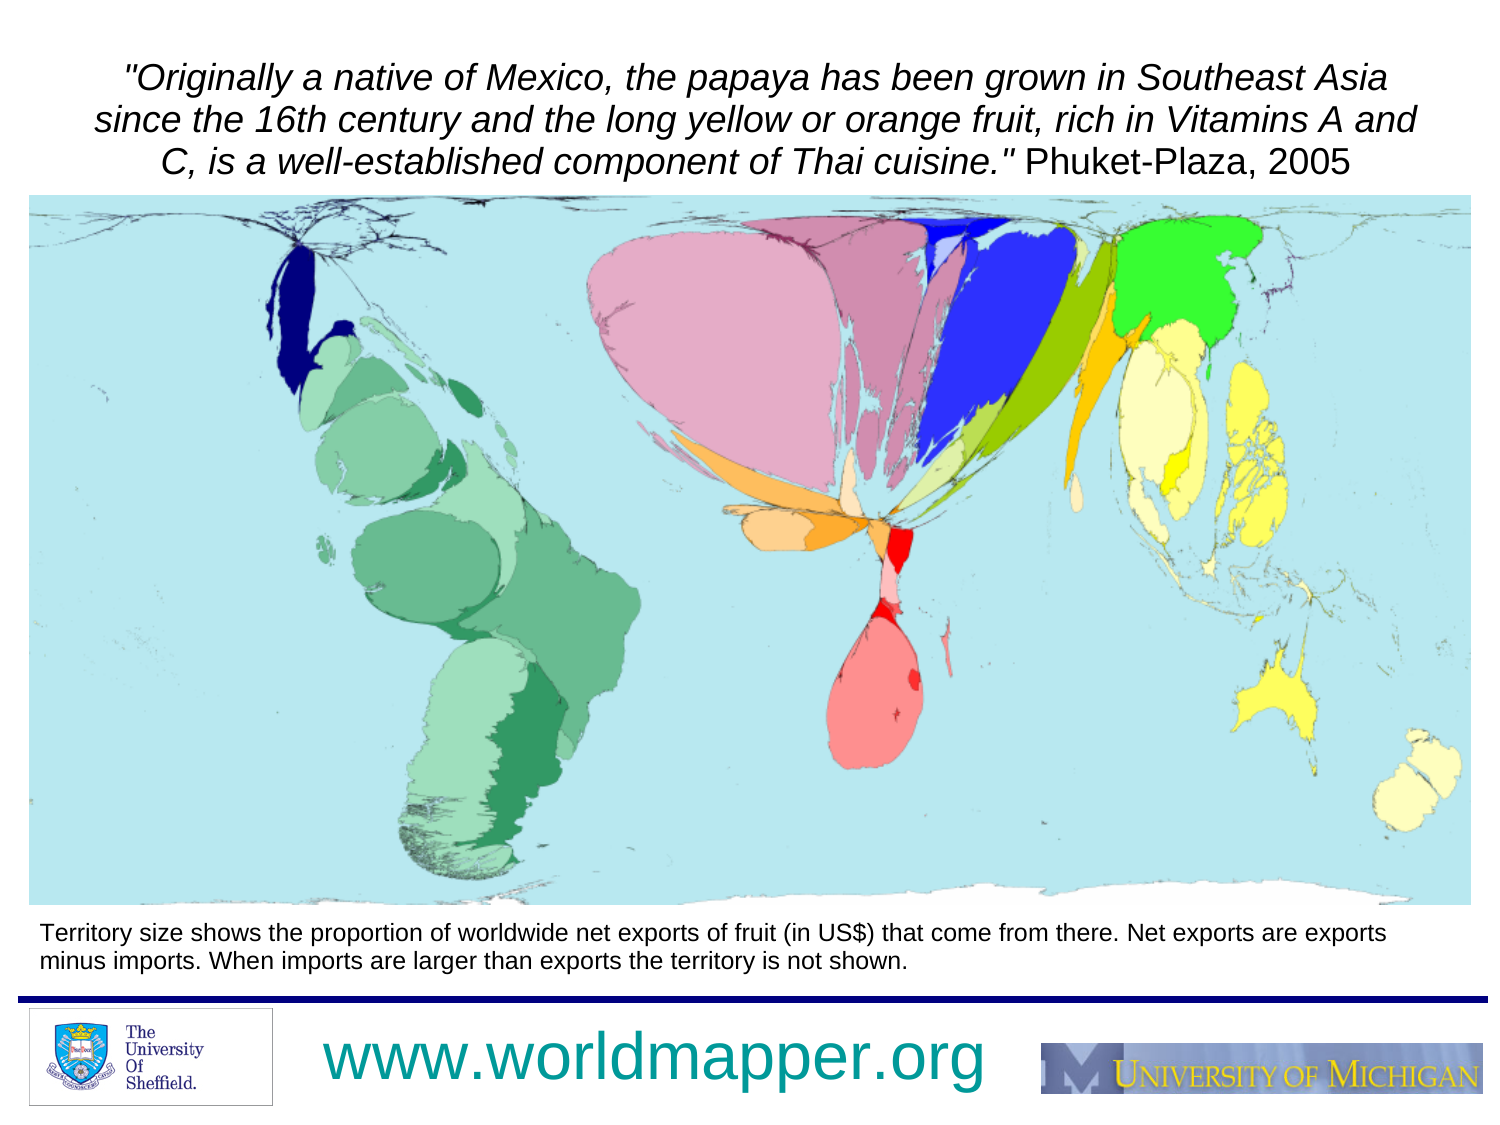

# "Originally a native of Mexico, the papaya has been grown in Southeast Asia since the 16th century and the long yellow or orange fruit, rich in Vitamins A and C, is a well-established component of Thai cuisine." Phuket-Plaza, 2005
Territory size shows the proportion of worldwide net exports of fruit (in US$) that come from there. Net exports are exports
minus imports. When imports are larger than exports the territory is not shown.